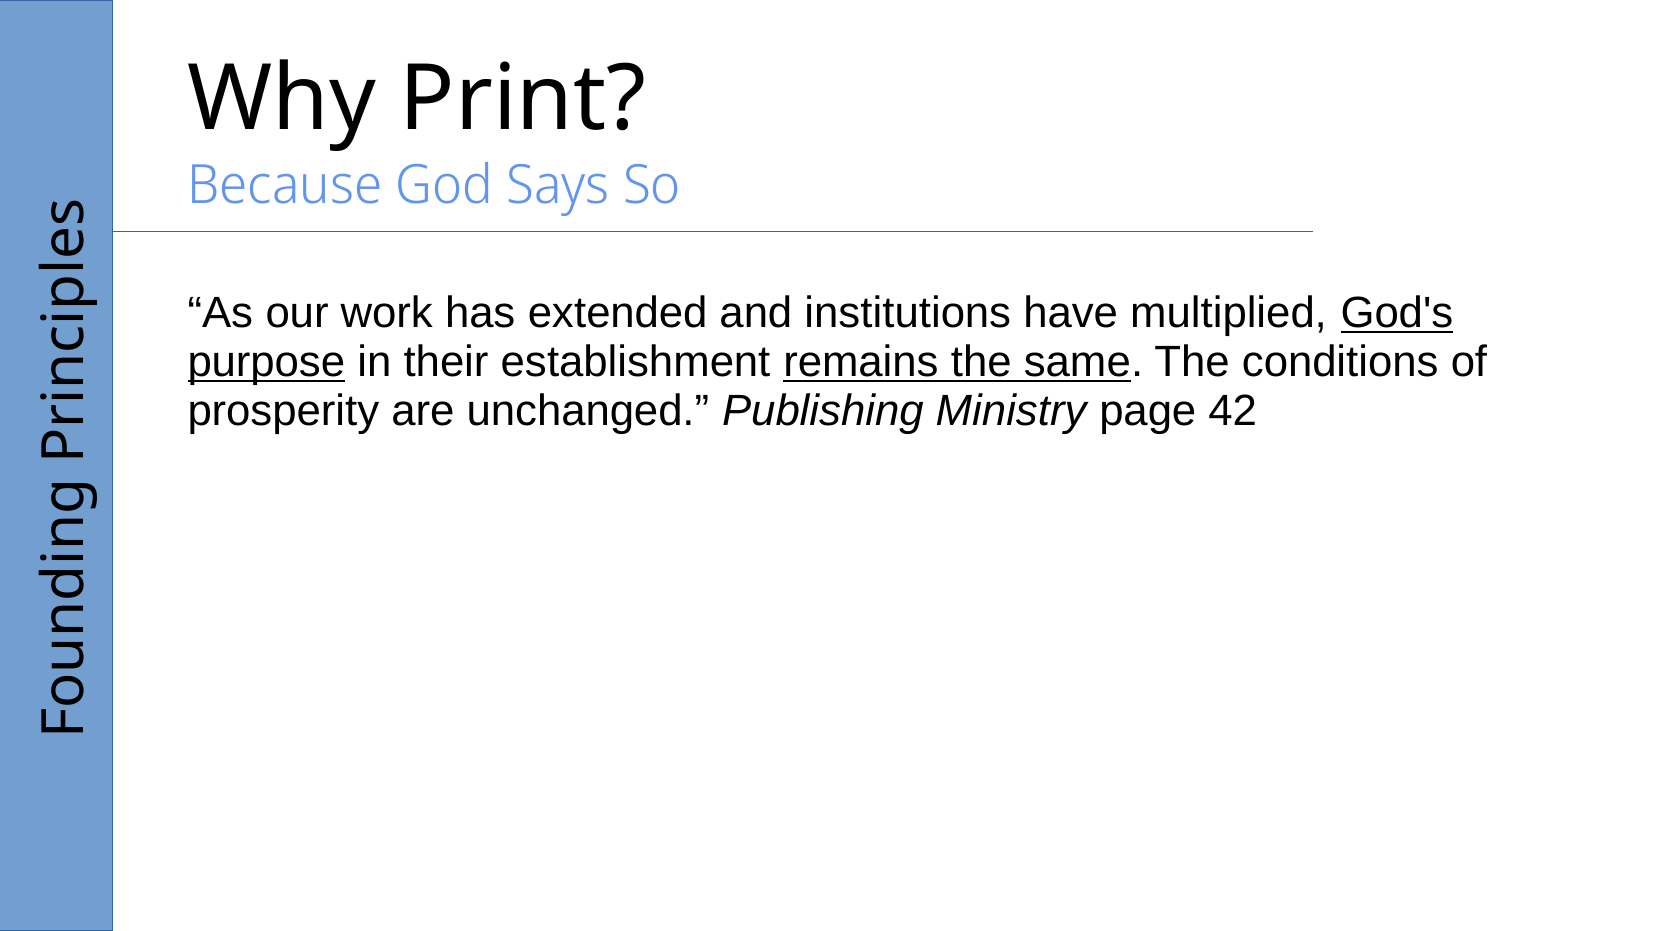

# Why Print?
Because God Says So
“As our work has extended and institutions have multiplied, God's purpose in their establishment remains the same. The conditions of prosperity are unchanged.” Publishing Ministry page 42
Founding Principles